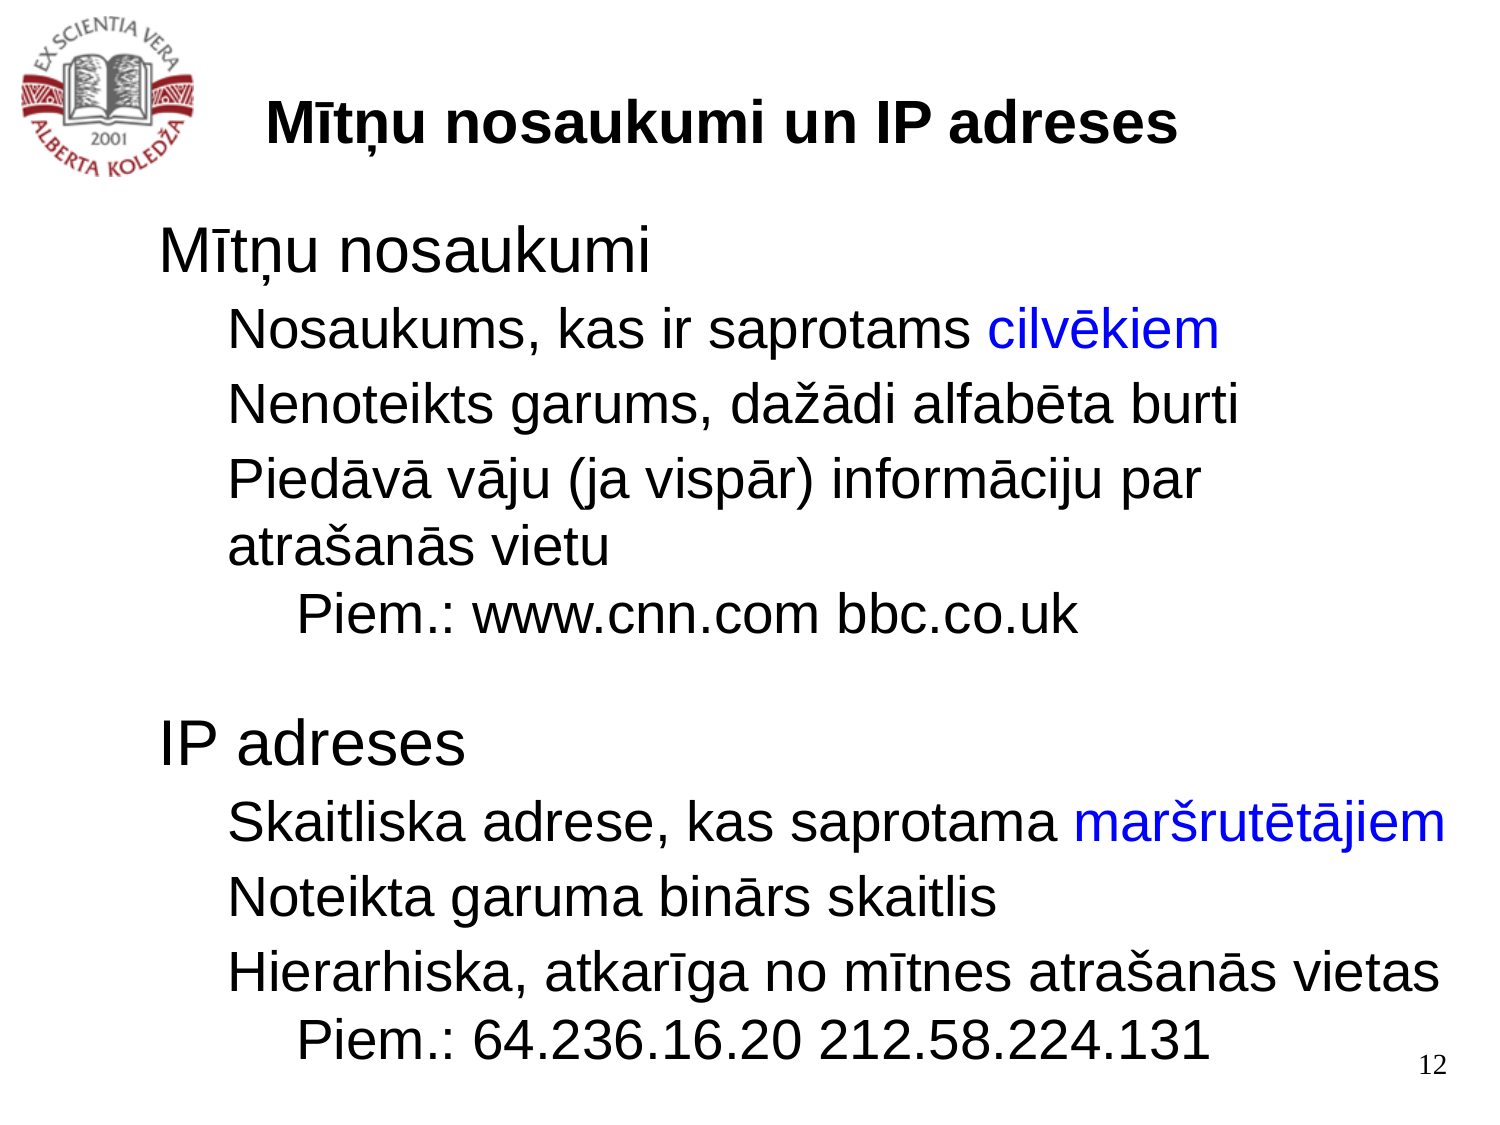

# Mītņu nosaukumi un IP adreses
Mītņu nosaukumi
Nosaukums, kas ir saprotams cilvēkiem
Nenoteikts garums, dažādi alfabēta burti
Piedāvā vāju (ja vispār) informāciju par atrašanās vietu
Piem.: www.cnn.com bbc.co.uk
IP adreses
Skaitliska adrese, kas saprotama maršrutētājiem
Noteikta garuma binārs skaitlis
Hierarhiska, atkarīga no mītnes atrašanās vietas
Piem.: 64.236.16.20 212.58.224.131